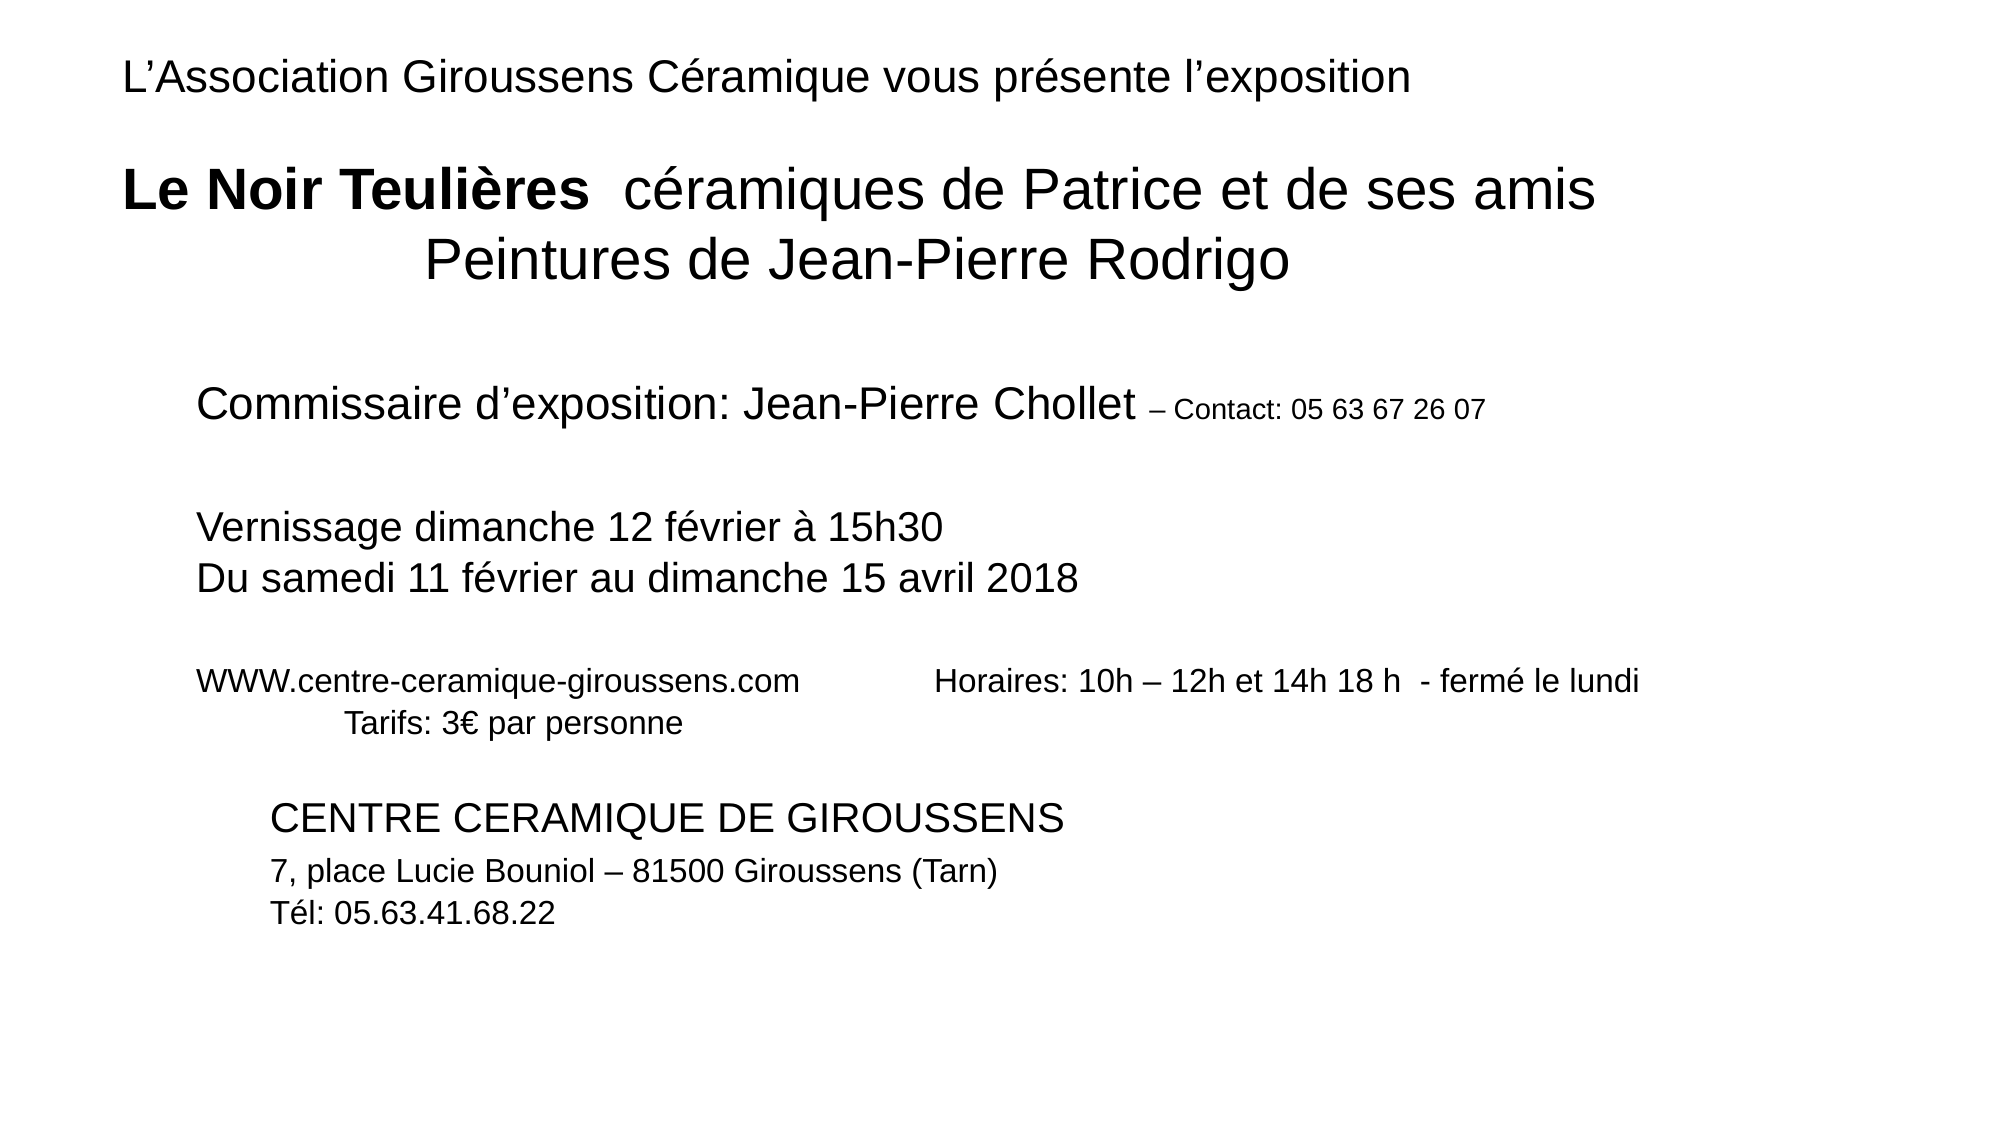

# L’Association Giroussens Céramique vous présente l’exposition Le Noir Teulières céramiques de Patrice et de ses amis Peintures de Jean-Pierre Rodrigo Commissaire d’exposition: Jean-Pierre Chollet – Contact: 05 63 67 26 07 Vernissage dimanche 12 février à 15h30 Du samedi 11 février au dimanche 15 avril 2018 WWW.centre-ceramique-giroussens.com		Horaires: 10h – 12h et 14h 18 h - fermé le lundi Tarifs: 3€ par personne CENTRE CERAMIQUE DE GIROUSSENS 7, place Lucie Bouniol – 81500 Giroussens (Tarn) Tél: 05.63.41.68.22